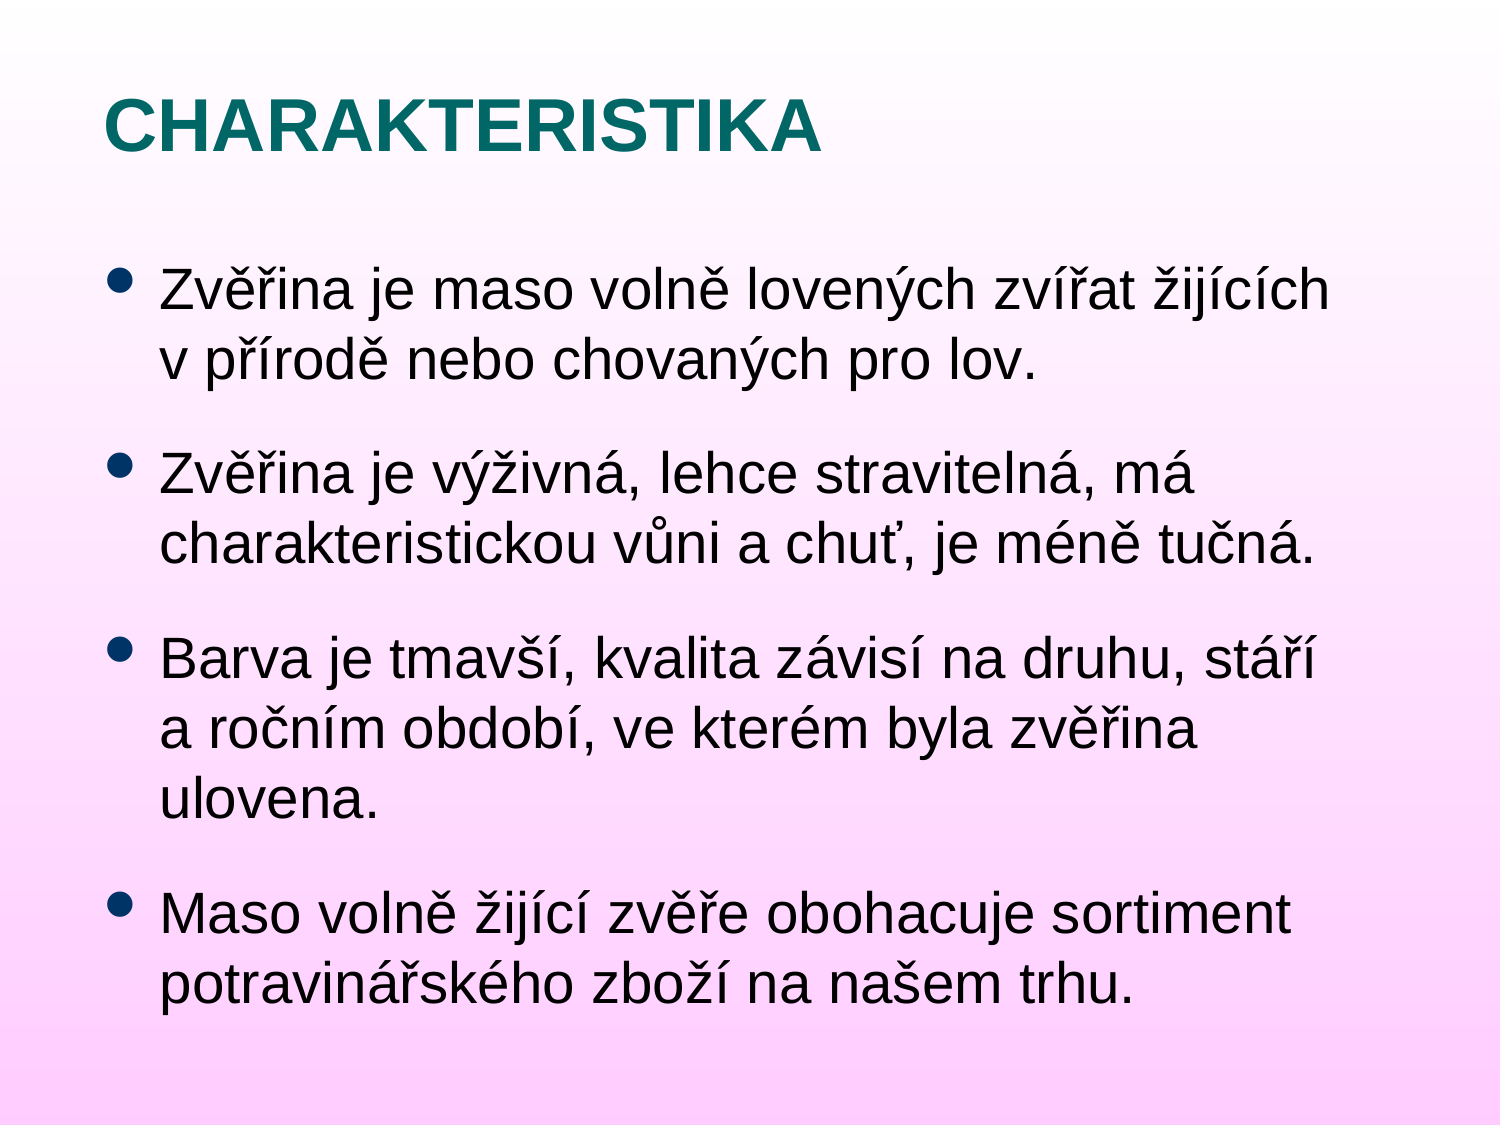

# CHARAKTERISTIKA
Zvěřina je maso volně lovených zvířat žijících v přírodě nebo chovaných pro lov.
Zvěřina je výživná, lehce stravitelná, má charakteristickou vůni a chuť, je méně tučná.
Barva je tmavší, kvalita závisí na druhu, stáří
a ročním období, ve kterém byla zvěřina ulovena.
Maso volně žijící zvěře obohacuje sortiment potravinářského zboží na našem trhu.